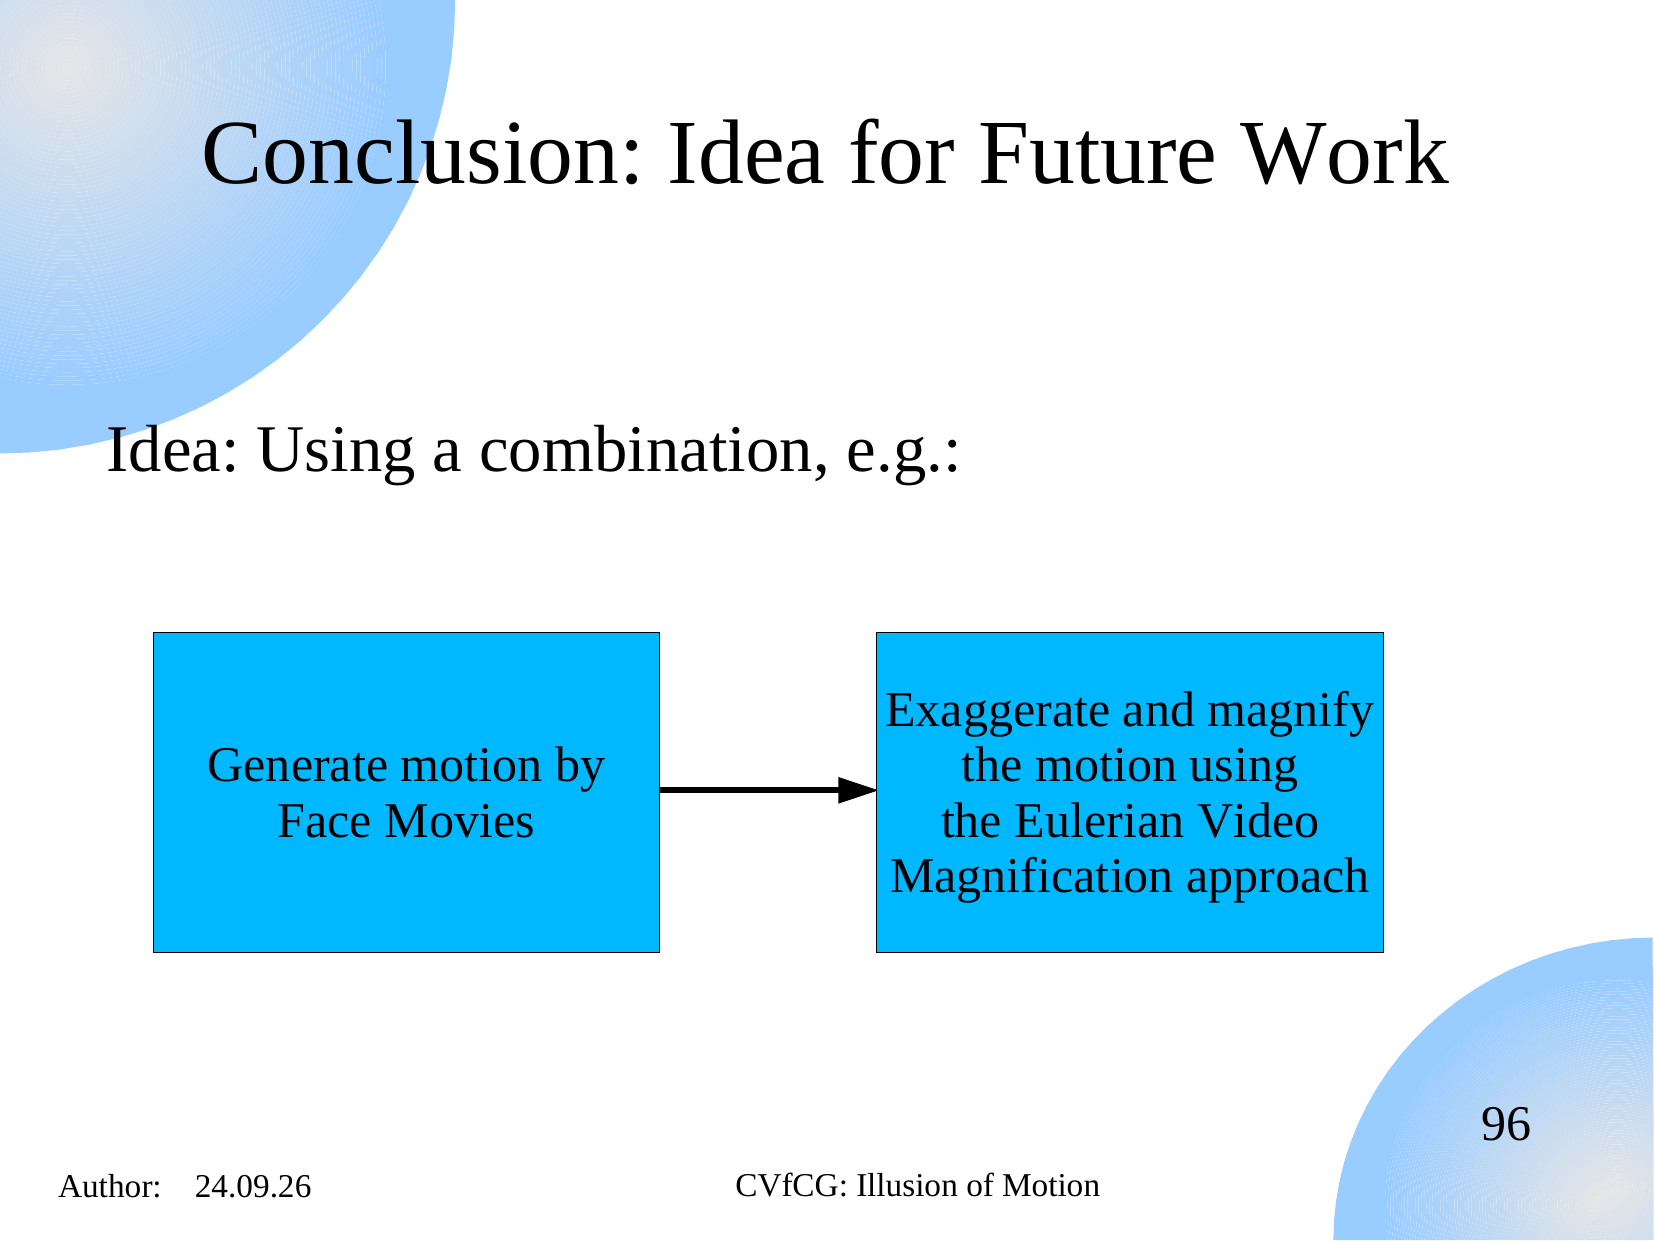

# Conclusion: Idea for Future Work
Idea: Using a combination, e.g.:
Generate motion by
Face Movies
Exaggerate and magnify
the motion using
the Eulerian Video
Magnification approach
CVfCG: Illusion of Motion